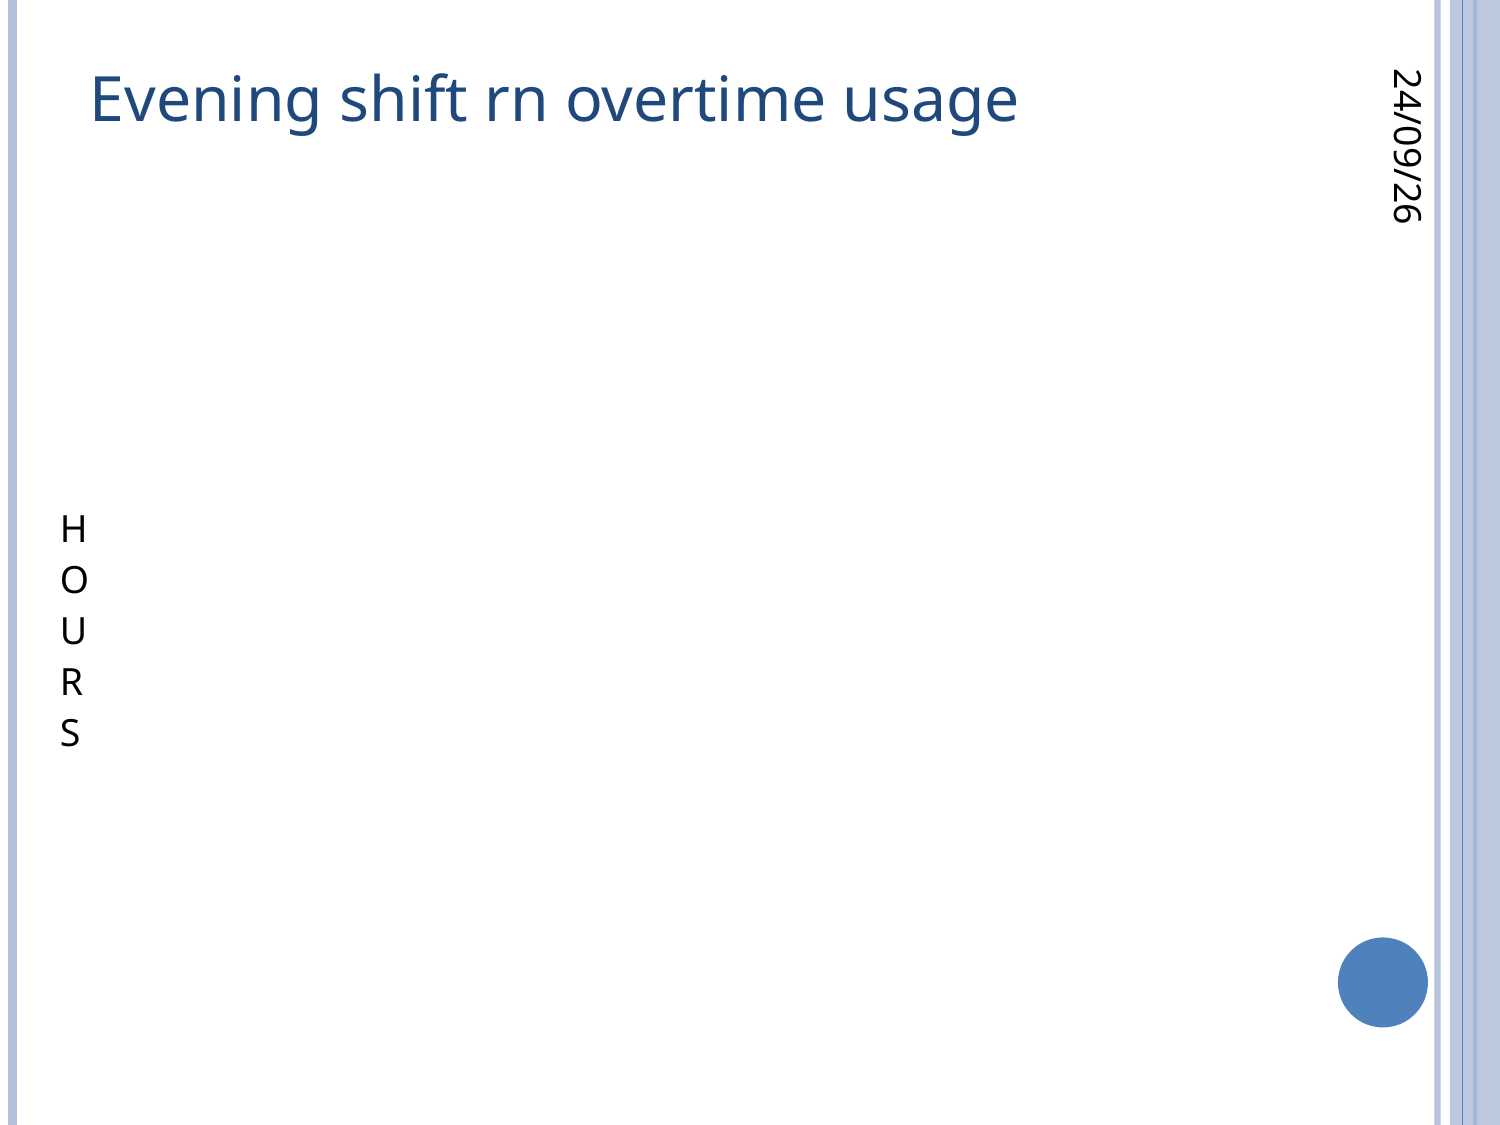

# Evening shift rn overtime usage
HOURS